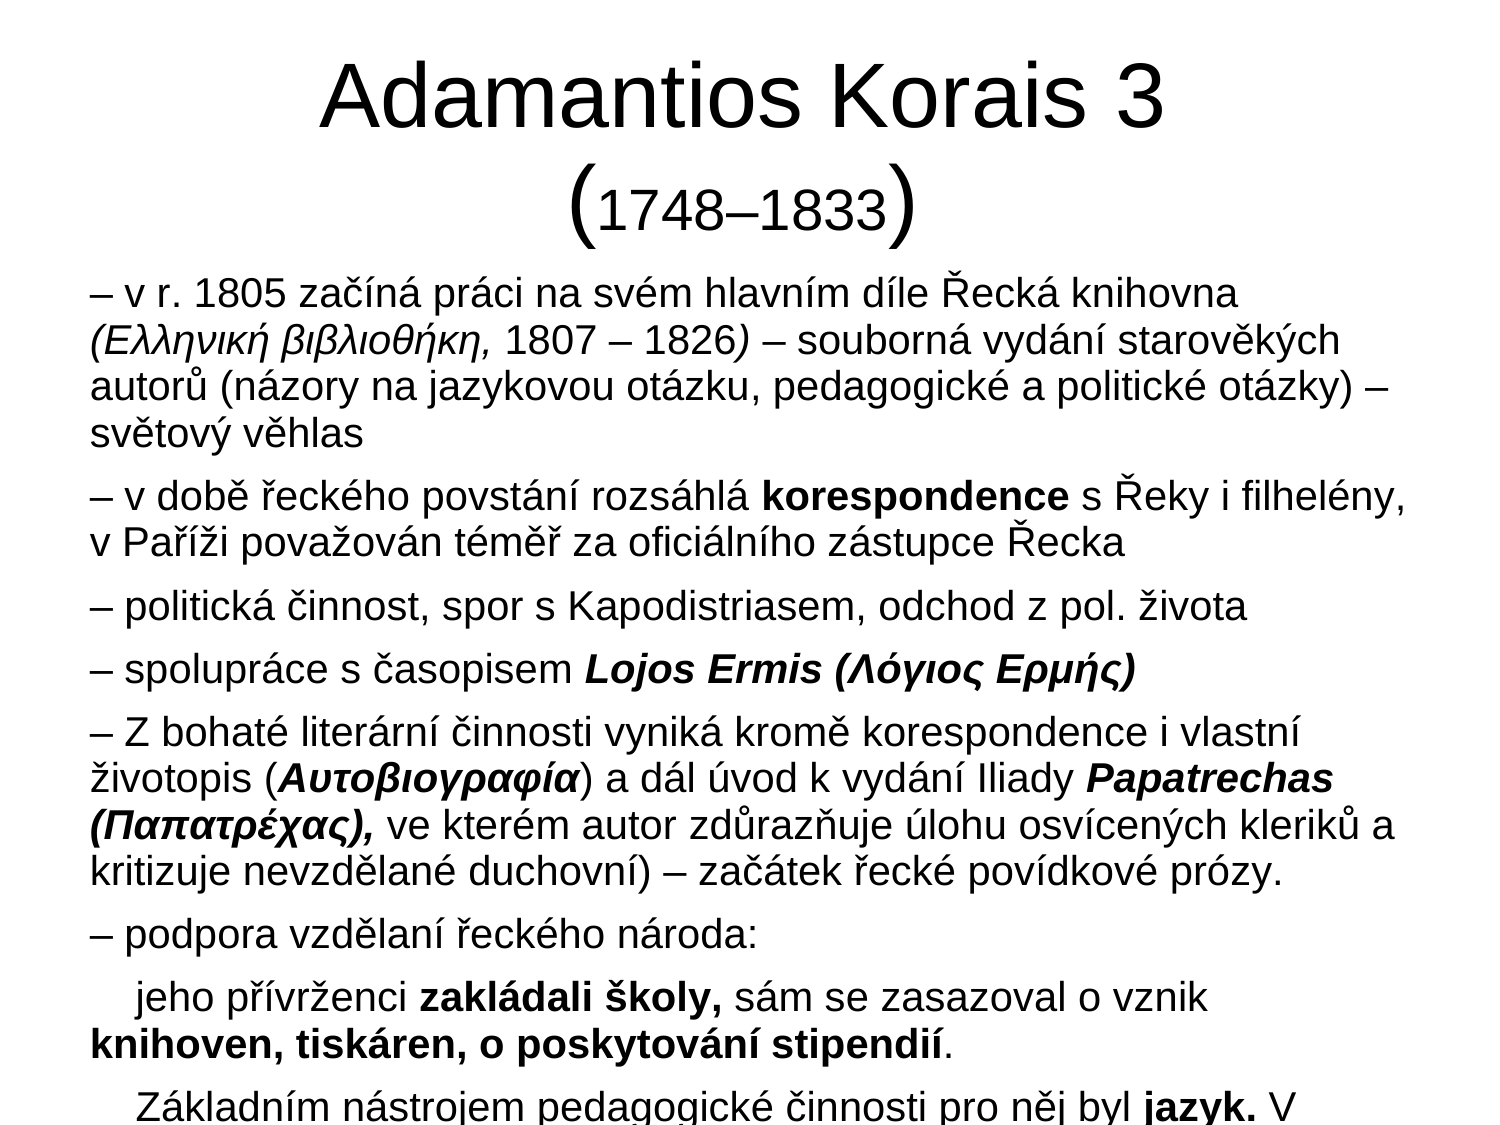

# Adamantios Korais 3 (1748–1833)
– v r. 1805 začíná práci na svém hlavním díle Řecká knihovna (Ελληνική βιβλιοθήκη, 1807 – 1826) – souborná vydání starověkých autorů (názory na jazykovou otázku, pedagogické a politické otázky) – světový věhlas
– v době řeckého povstání rozsáhlá korespondence s Řeky i filhelény, v Paříži považován téměř za oficiálního zástupce Řecka
– politická činnost, spor s Kapodistriasem, odchod z pol. života
– spolupráce s časopisem Lojos Ermis (Λόγιος Ερμής)
– Z bohaté literární činnosti vyniká kromě korespondence i vlastní životopis (Αυτοβιογραφία) a dál úvod k vydání Iliady Papatrechas (Παπατρέχας), ve kterém autor zdůrazňuje úlohu osvícených kleriků a kritizuje nevzdělané duchovní) – začátek řecké povídkové prózy.
– podpora vzdělaní řeckého národa:
 jeho přívrženci zakládali školy, sám se zasazoval o vznik knihoven, tiskáren, o poskytování stipendií.
 Základním nástrojem pedagogické činnosti pro něj byl jazyk. V jazykové otázce, tak jako v ostatních, je zastáncem liberalismu a střední cesty – mesi odos.